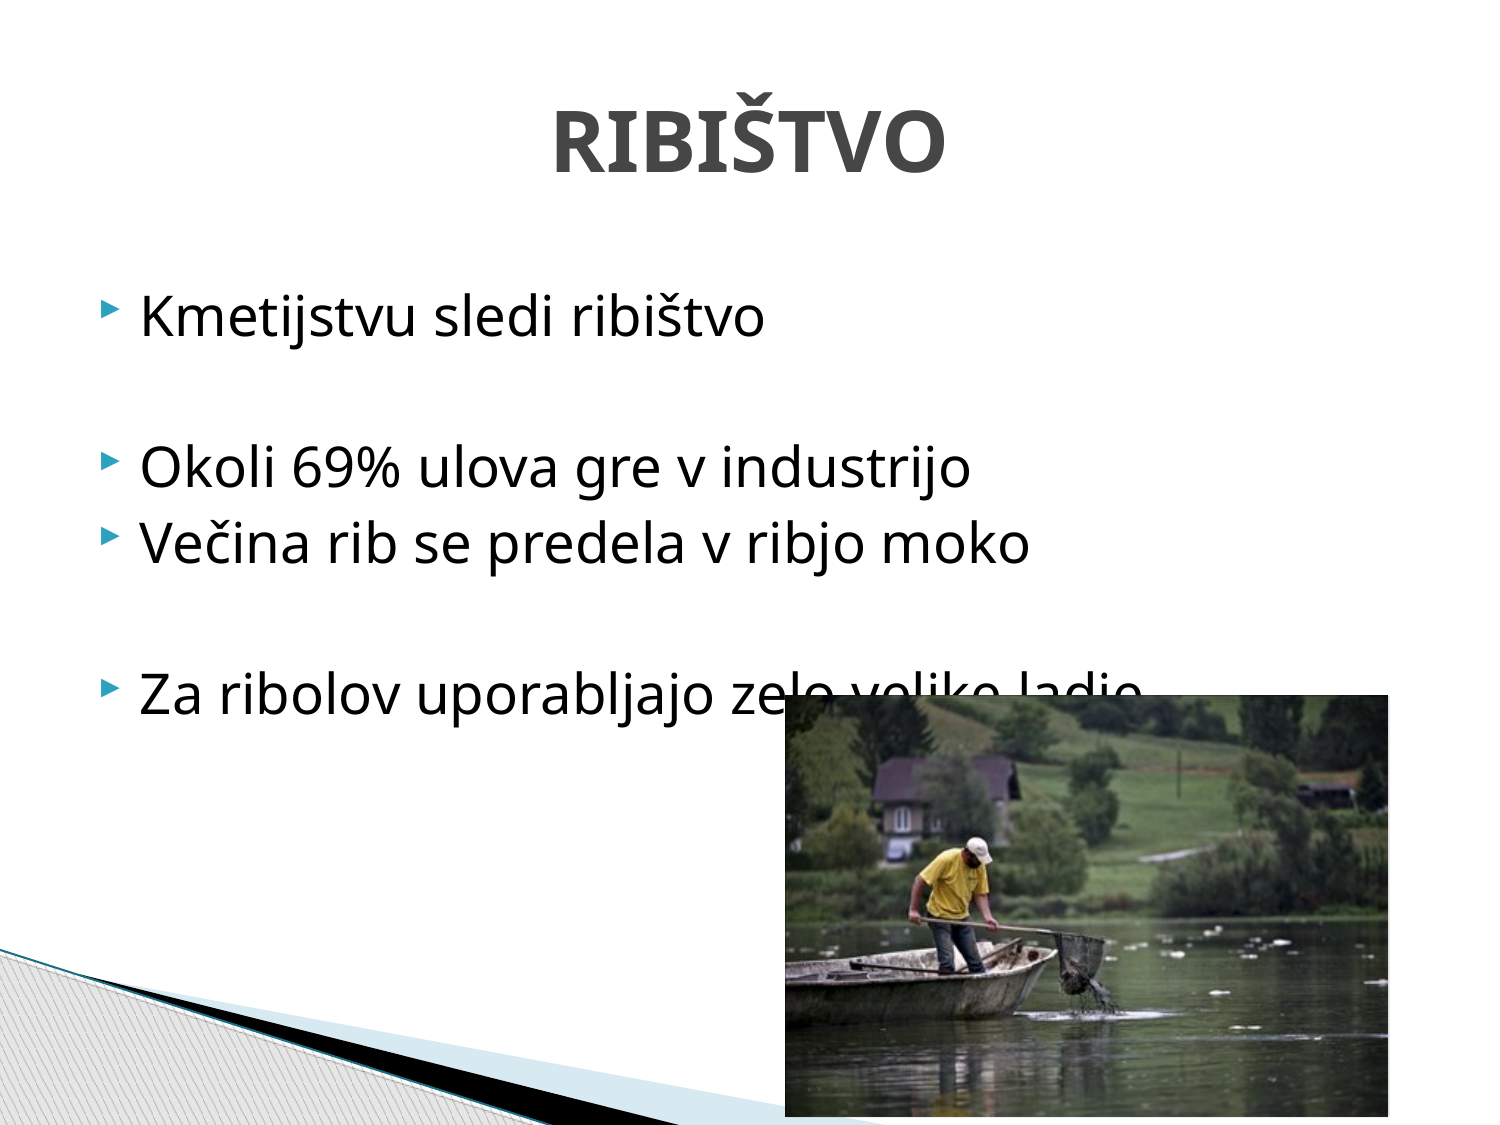

RIBIŠTVO
# Kmetijstvu sledi ribištvo
Okoli 69% ulova gre v industrijo
Večina rib se predela v ribjo moko
Za ribolov uporabljajo zelo velike ladje